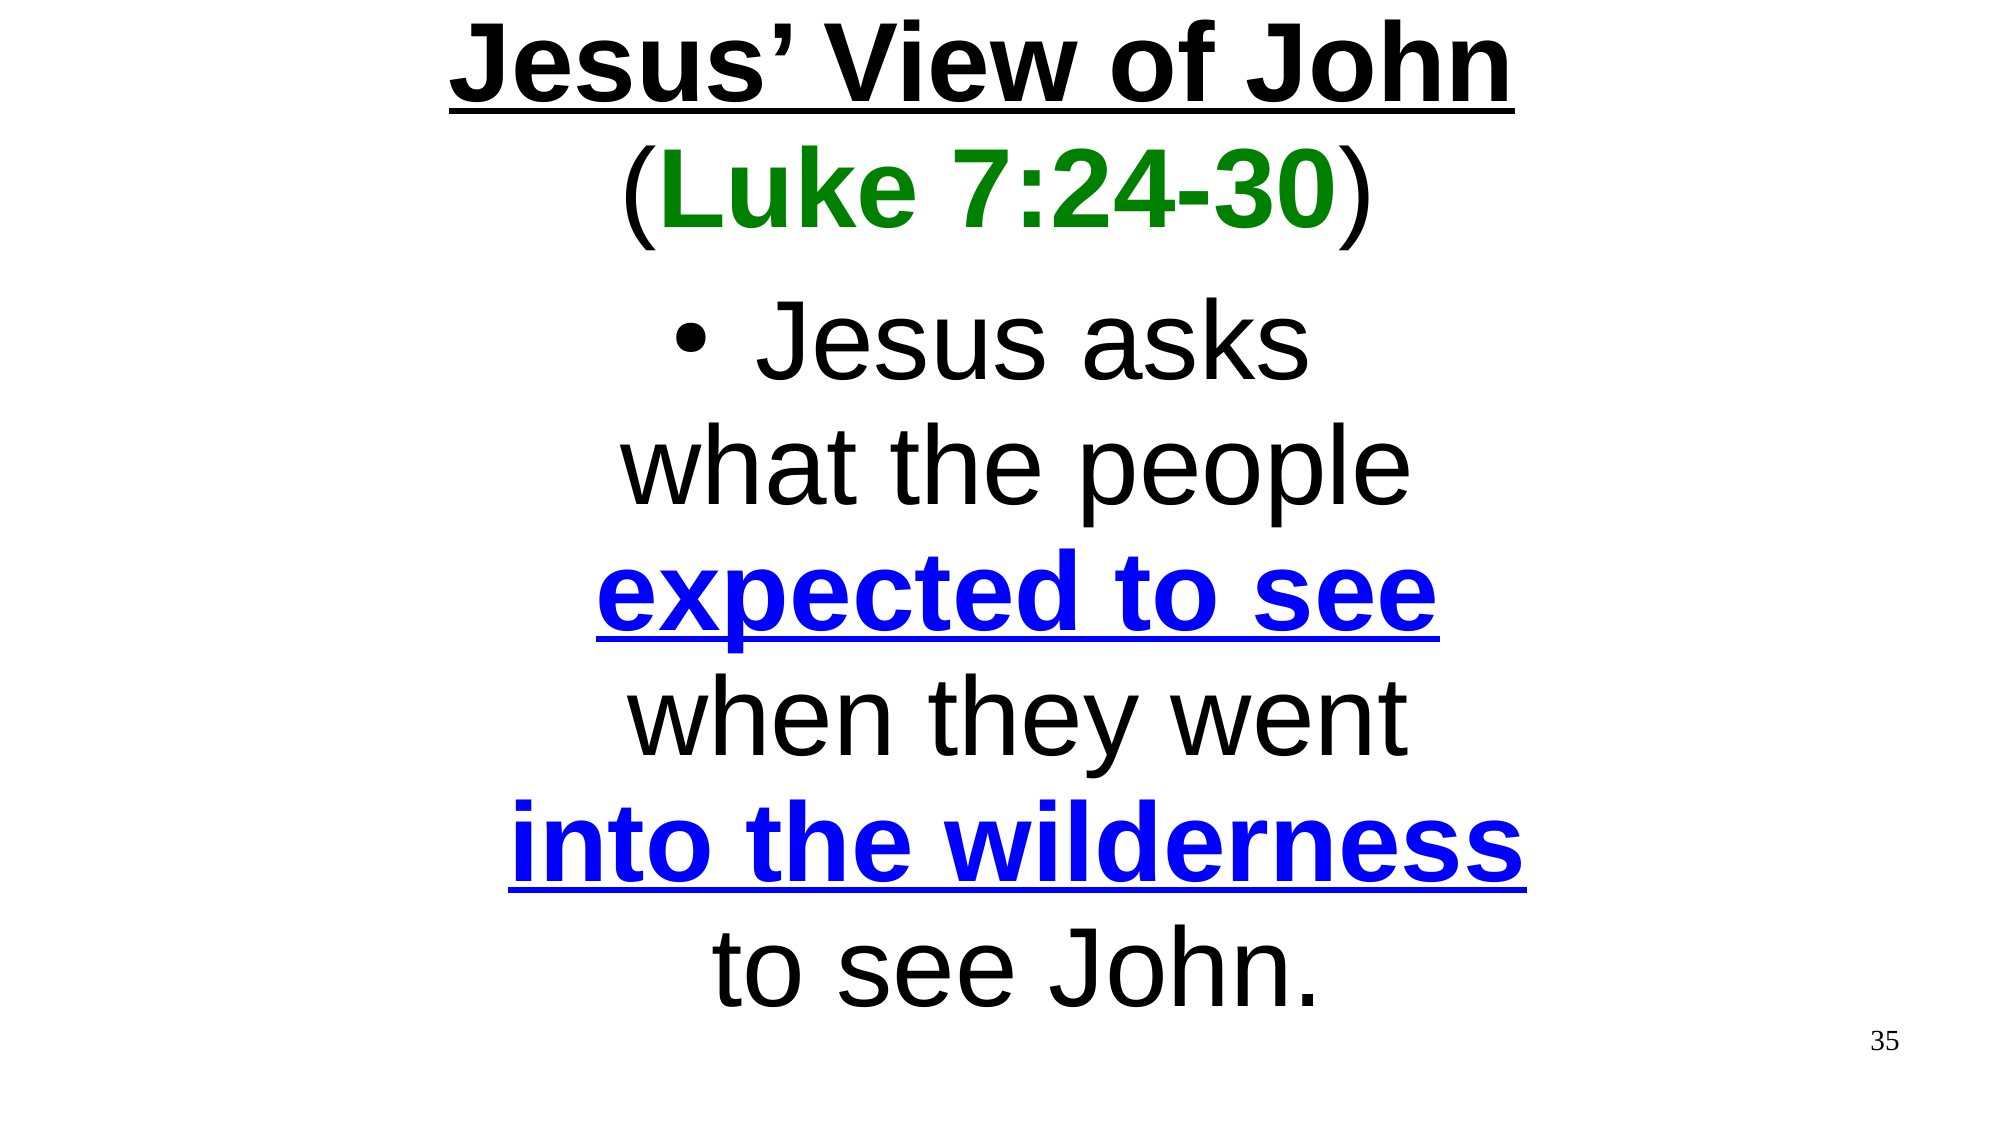

# Jesus’ View of John (Luke 7:24-30)
 Jesus asks
what the people
expected to see
when they went
into the wilderness
to see John.
35